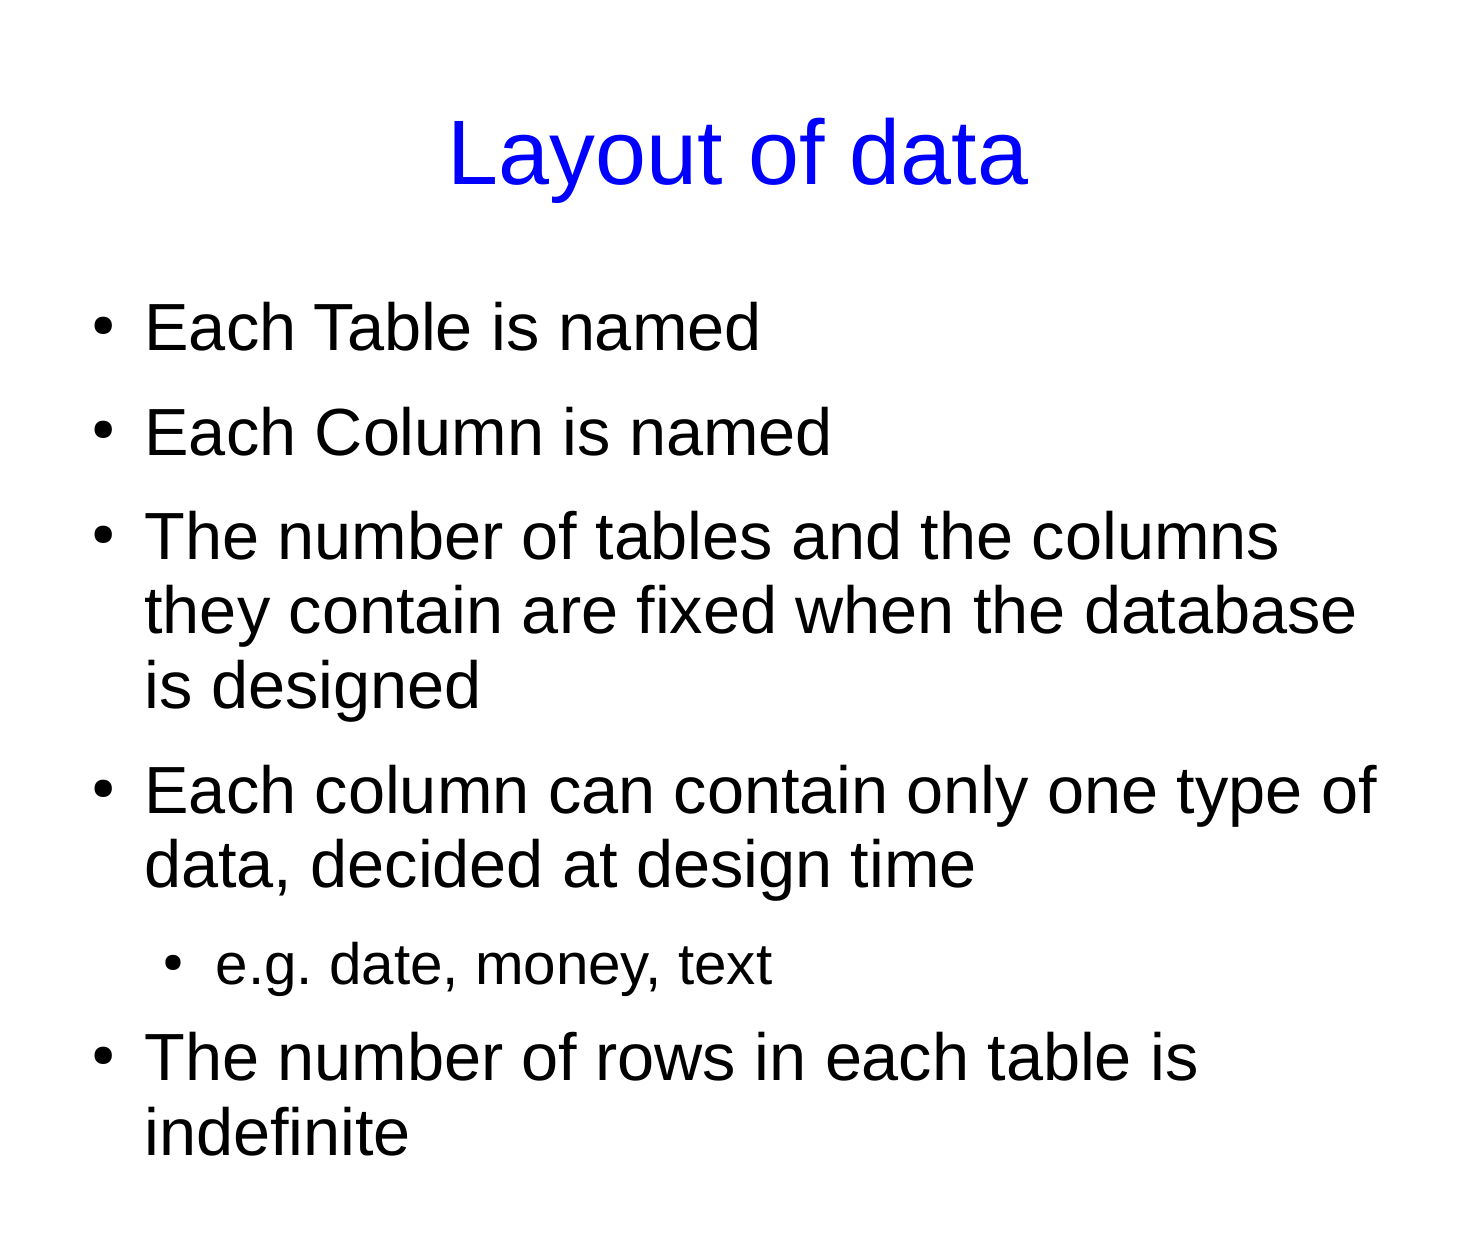

# Layout of data
Each Table is named
Each Column is named
The number of tables and the columns they contain are fixed when the database is designed
Each column can contain only one type of data, decided at design time
e.g. date, money, text
The number of rows in each table is indefinite